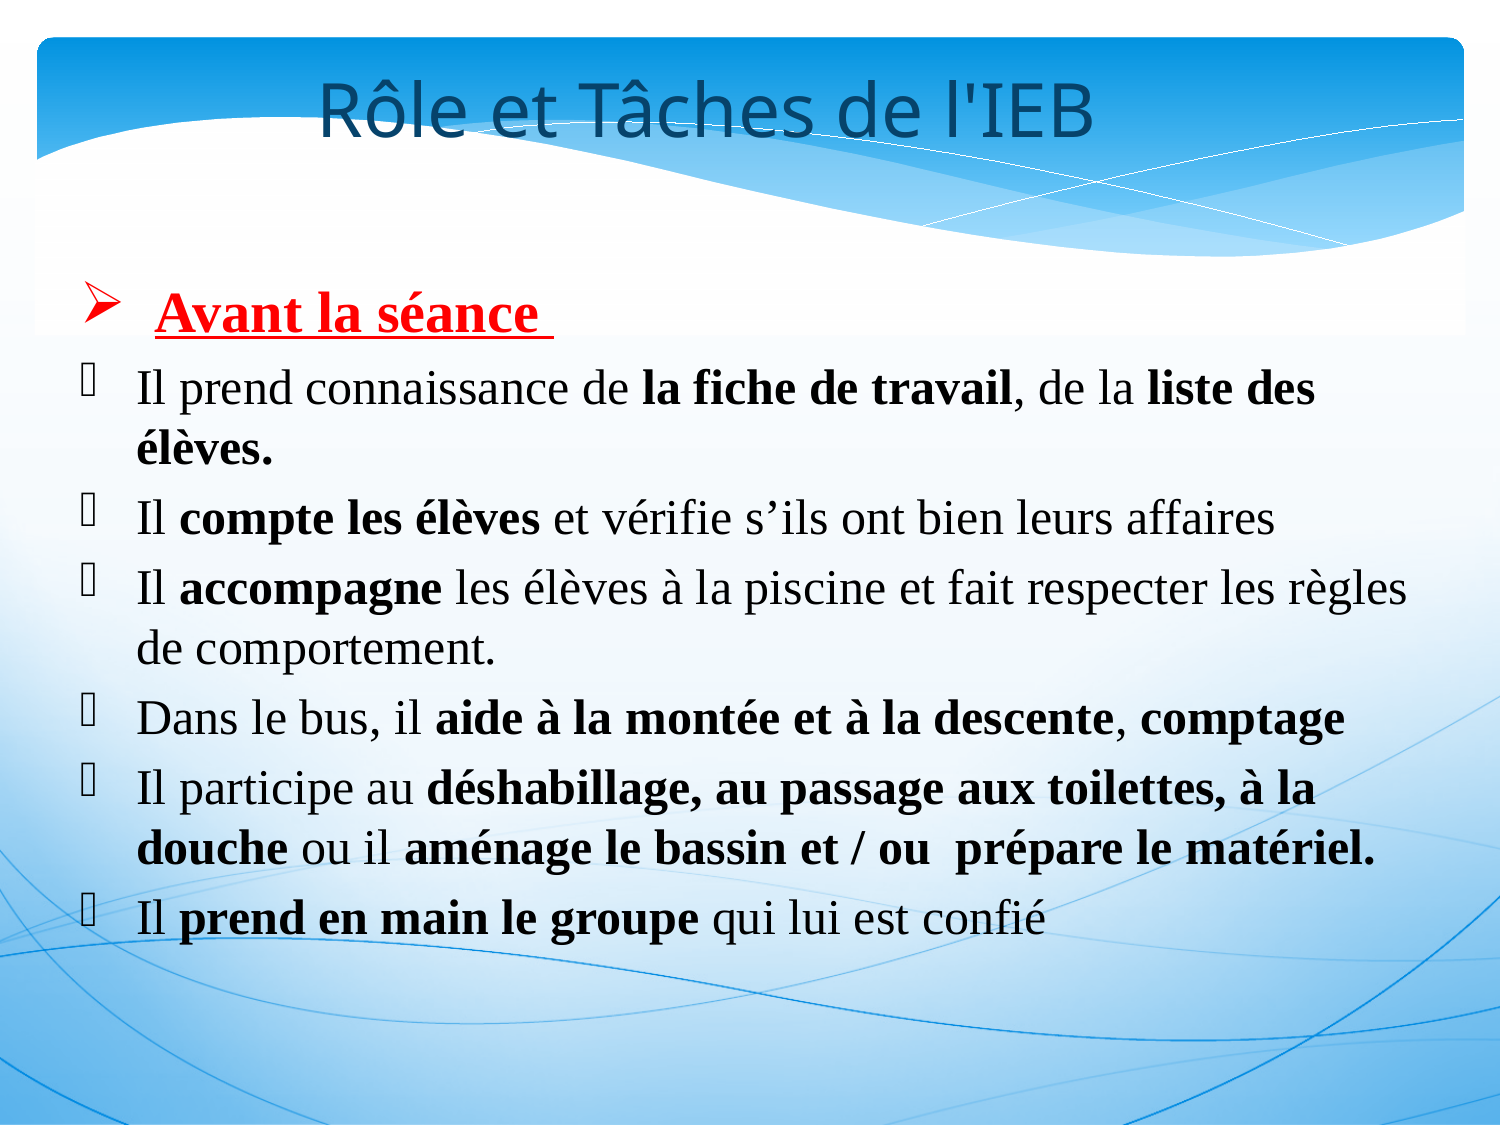

Rôle et Tâches de l'IEB
Avant la séance
Il prend connaissance de la fiche de travail, de la liste des élèves.
Il compte les élèves et vérifie s’ils ont bien leurs affaires
Il accompagne les élèves à la piscine et fait respecter les règles de comportement.
Dans le bus, il aide à la montée et à la descente, comptage
Il participe au déshabillage, au passage aux toilettes, à la douche ou il aménage le bassin et / ou prépare le matériel.
Il prend en main le groupe qui lui est confié